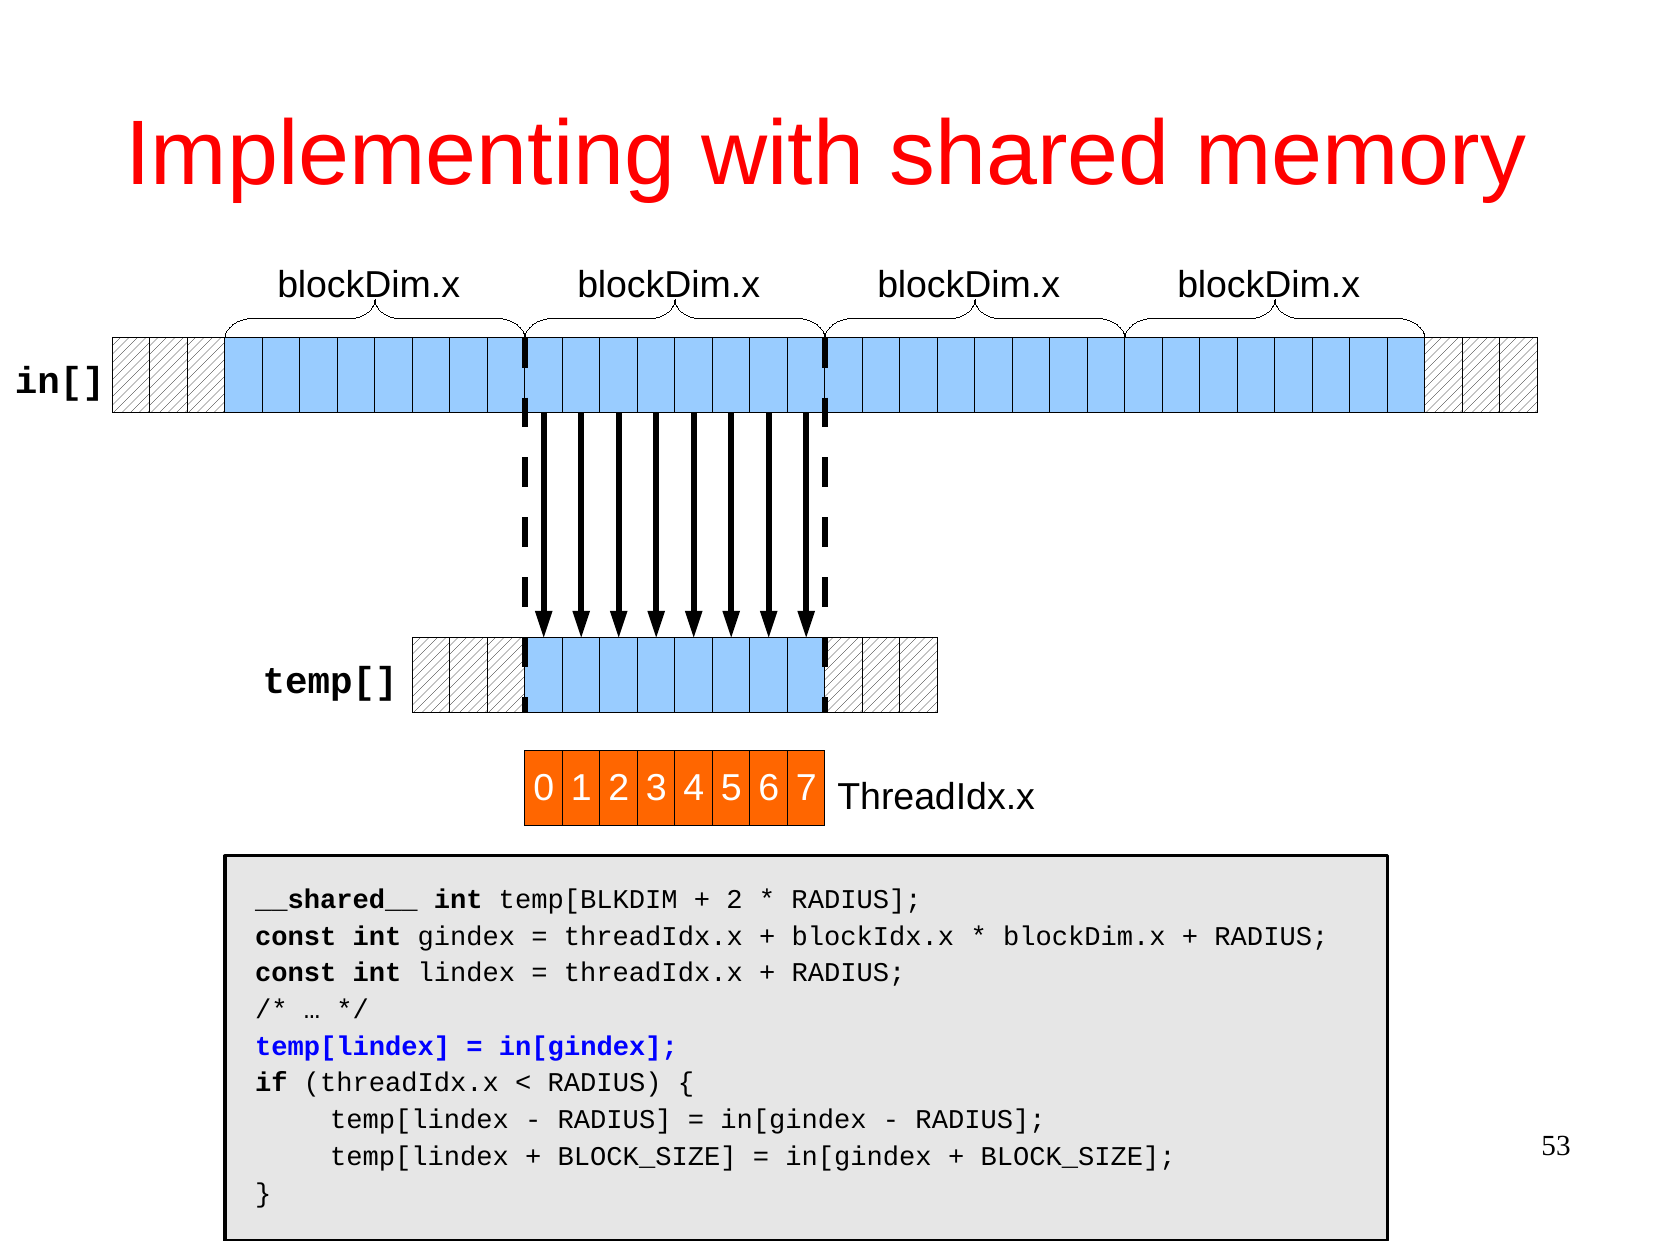

# Implementing with shared memory
blockDim.x
blockDim.x
blockDim.x
blockDim.x
in[]
temp[]
0
1
2
3
4
5
6
7
ThreadIdx.x
__shared__ int temp[BLKDIM + 2 * RADIUS];
const int gindex = threadIdx.x + blockIdx.x * blockDim.x + RADIUS;
const int lindex = threadIdx.x + RADIUS;
/* … */
temp[lindex] = in[gindex];
if (threadIdx.x < RADIUS) {
	temp[lindex - RADIUS] = in[gindex - RADIUS];
	temp[lindex + BLOCK_SIZE] = in[gindex + BLOCK_SIZE];
}
CUDA Programming
53